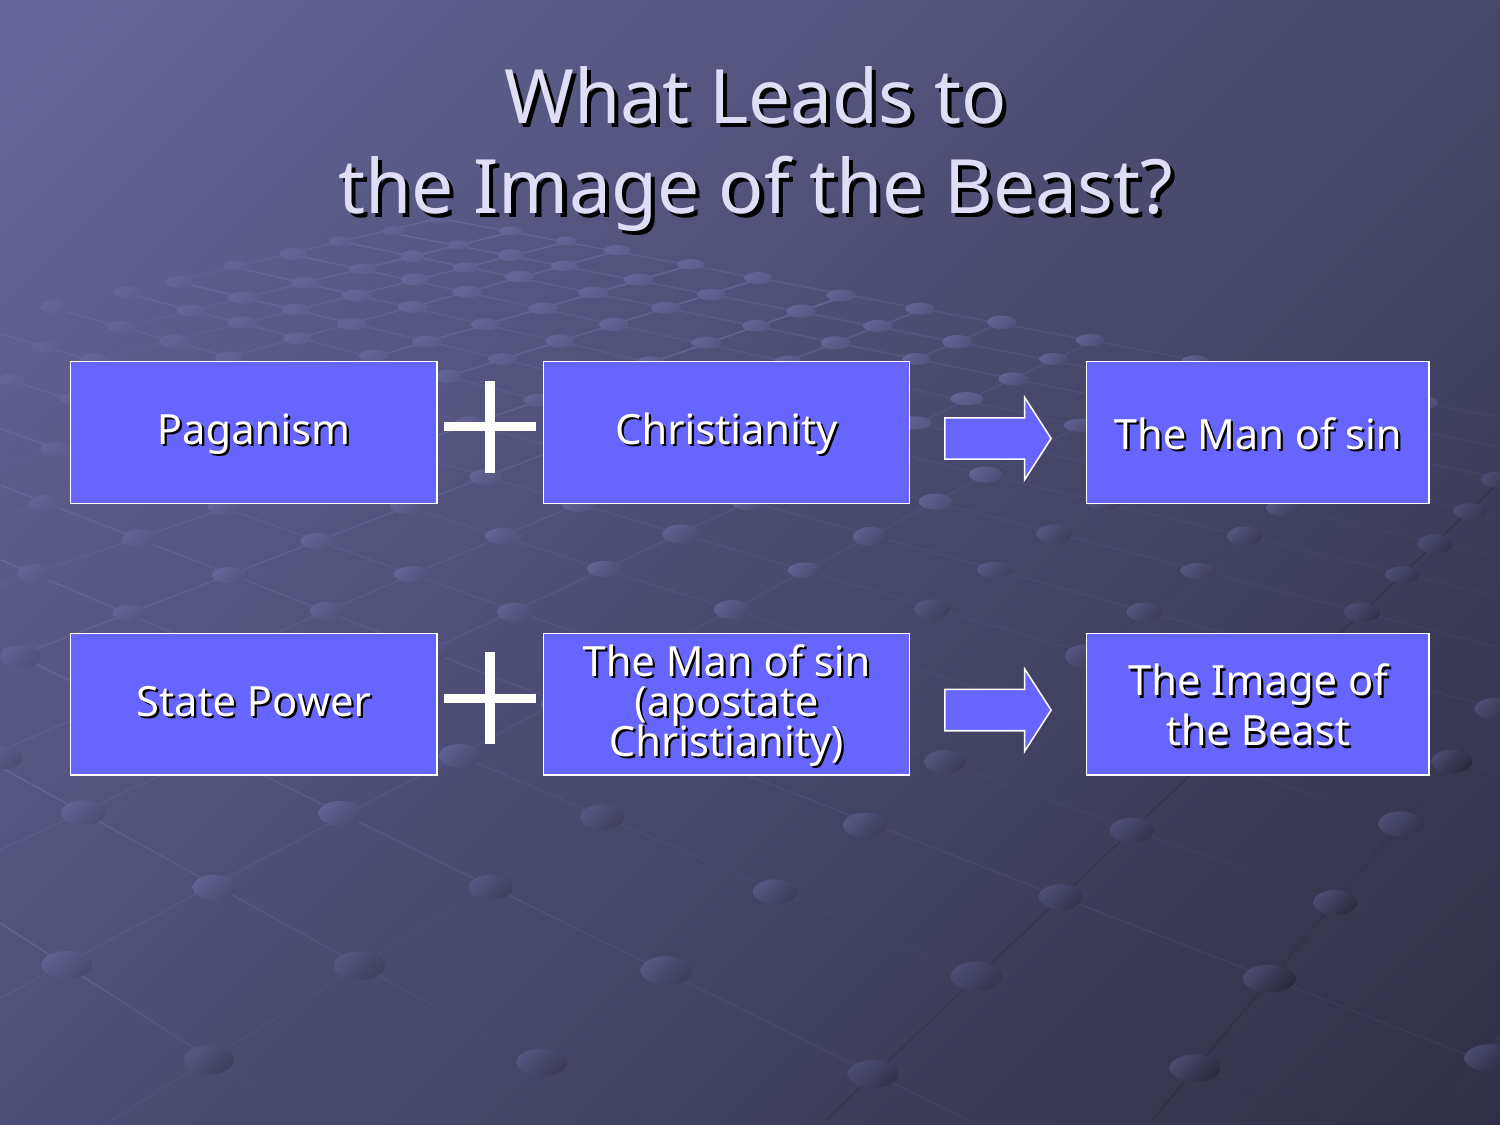

# What Leads to the Image of the Beast?
Paganism
Christianity
The Man of sin
State Power
The Man of sin (apostate Christianity)
The Image of the Beast